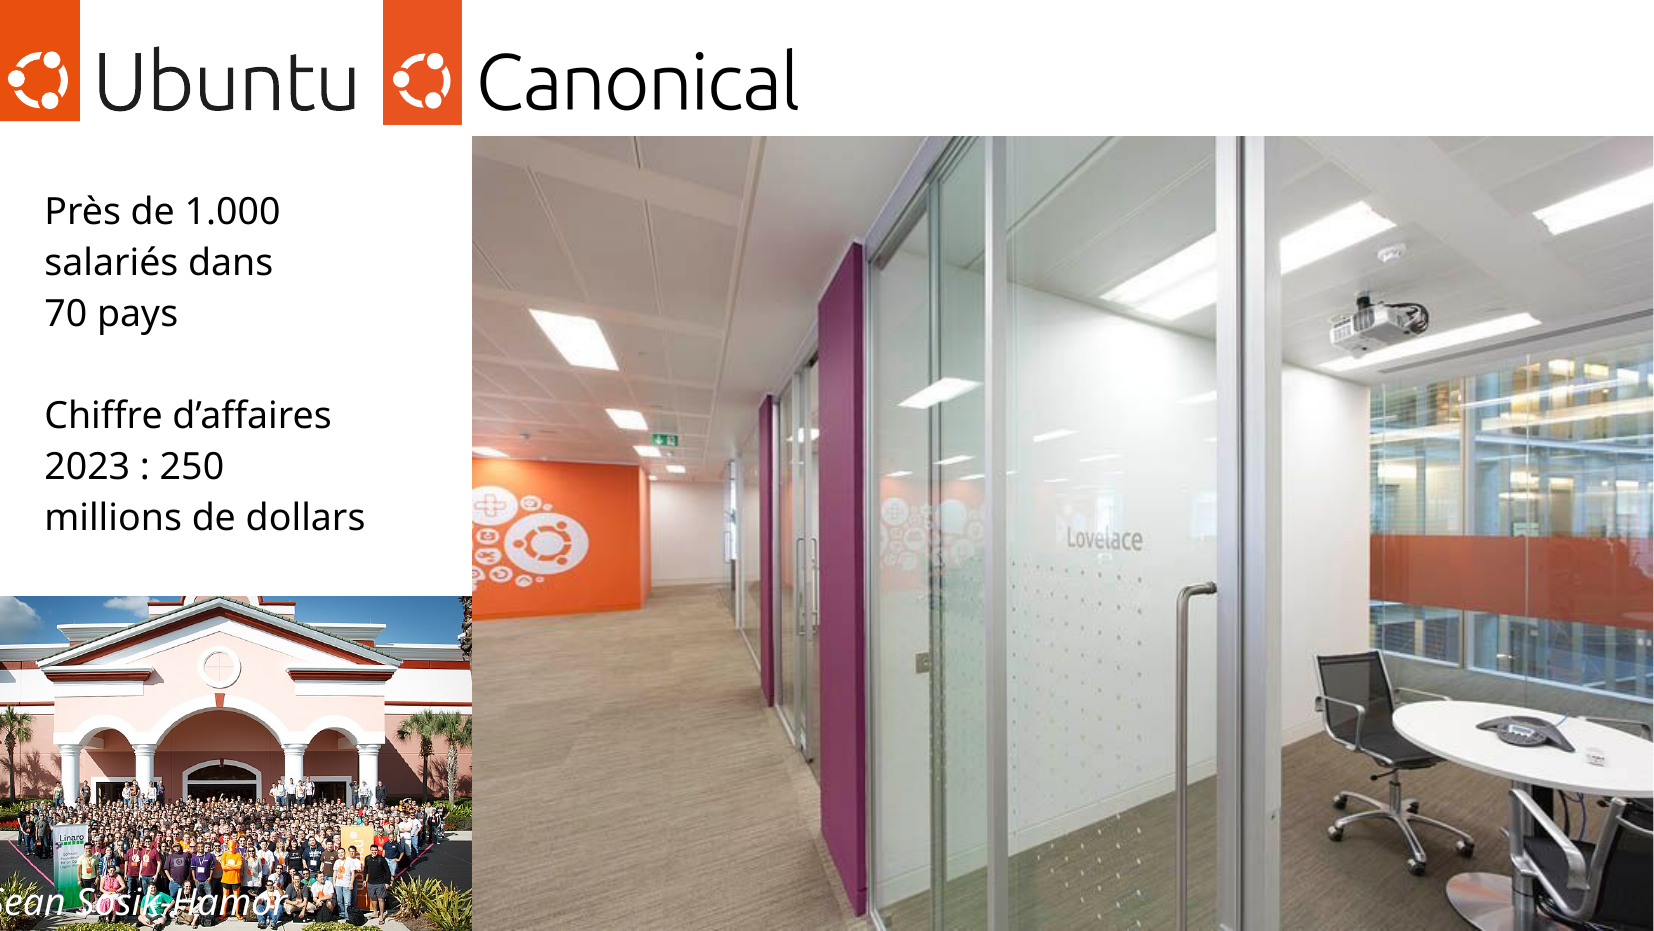

Près de 1.000 salariés dans
70 pays
Chiffre d’affaires 2023 : 250 millions de dollars
Sean Sosik-Hamor